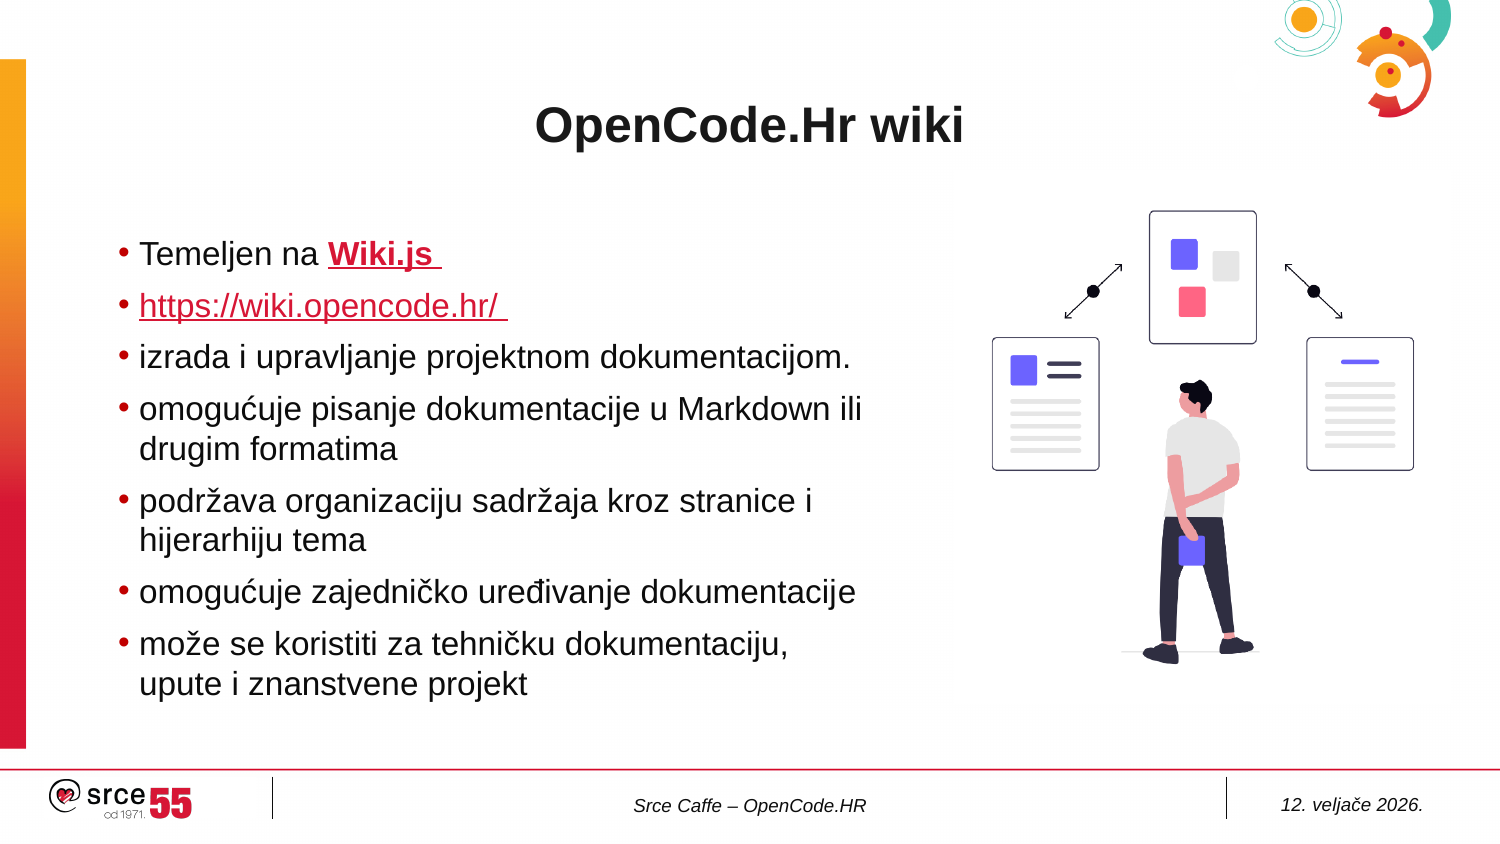

# OpenCode.Hr wiki
Temeljen na Wiki.js
https://wiki.opencode.hr/
izrada i upravljanje projektnom dokumentacijom.
omogućuje pisanje dokumentacije u Markdown ili drugim formatima
podržava organizaciju sadržaja kroz stranice i hijerarhiju tema
omogućuje zajedničko uređivanje dokumentacije
može se koristiti za tehničku dokumentaciju, upute i znanstvene projekt
12. veljače 2026.
Srce Caffe – OpenCode.HR